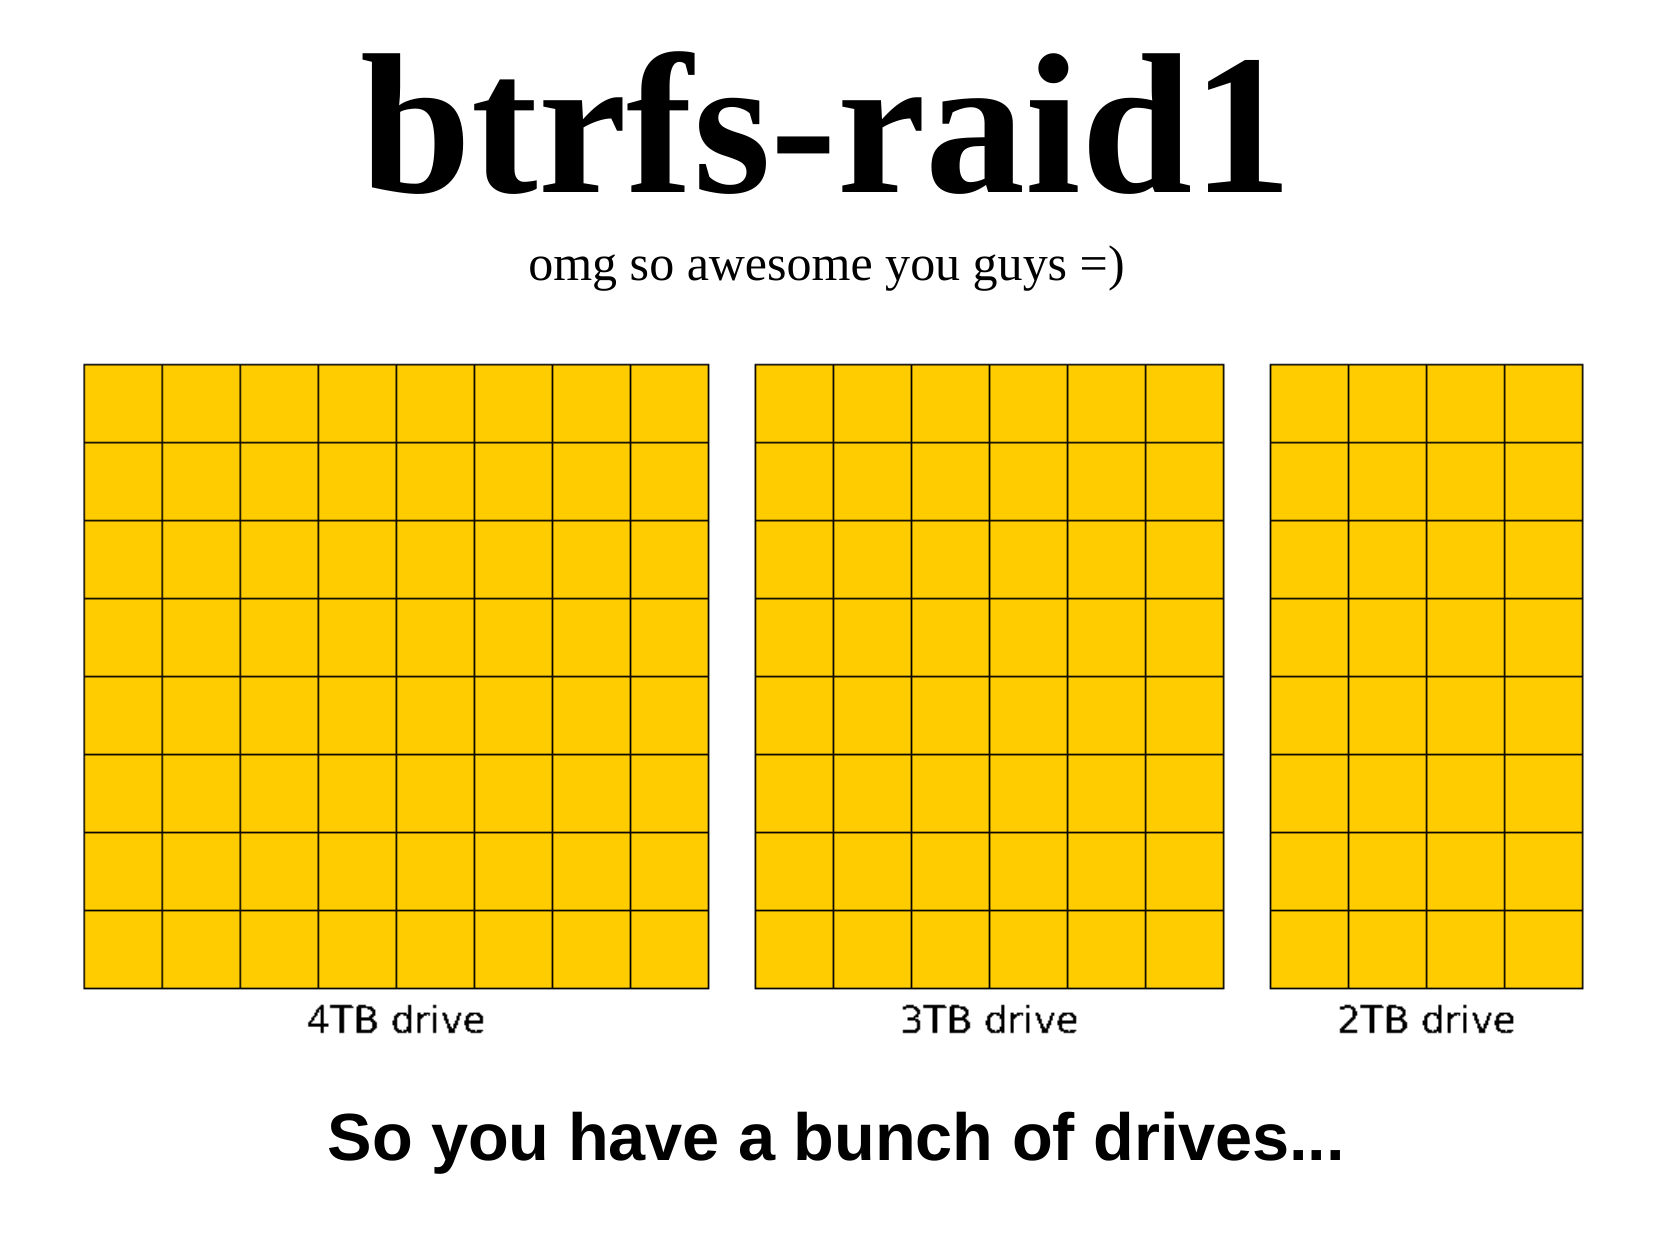

# btrfs-raid1 omg so awesome you guys =)
| So you have a bunch of drives... |
| --- |